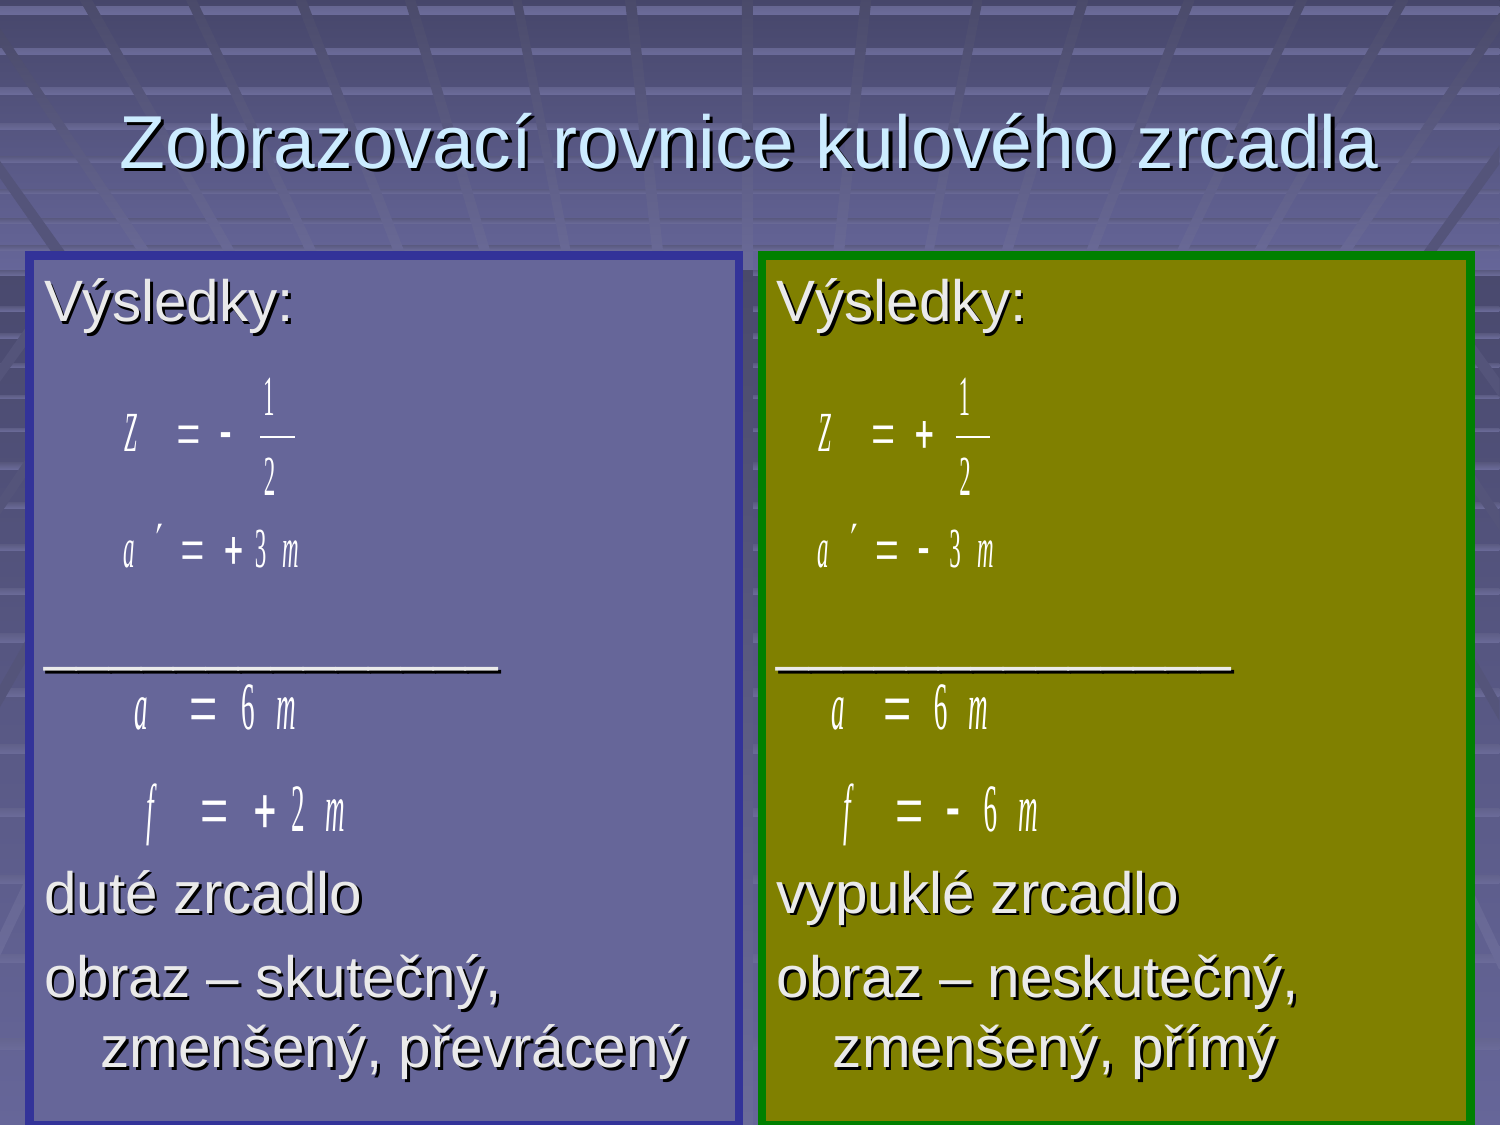

# Zobrazovací rovnice kulového zrcadla
Výsledky:
______________
duté zrcadlo
obraz – skutečný, zmenšený, převrácený
Výsledky:
______________
vypuklé zrcadlo
obraz – neskutečný, zmenšený, přímý